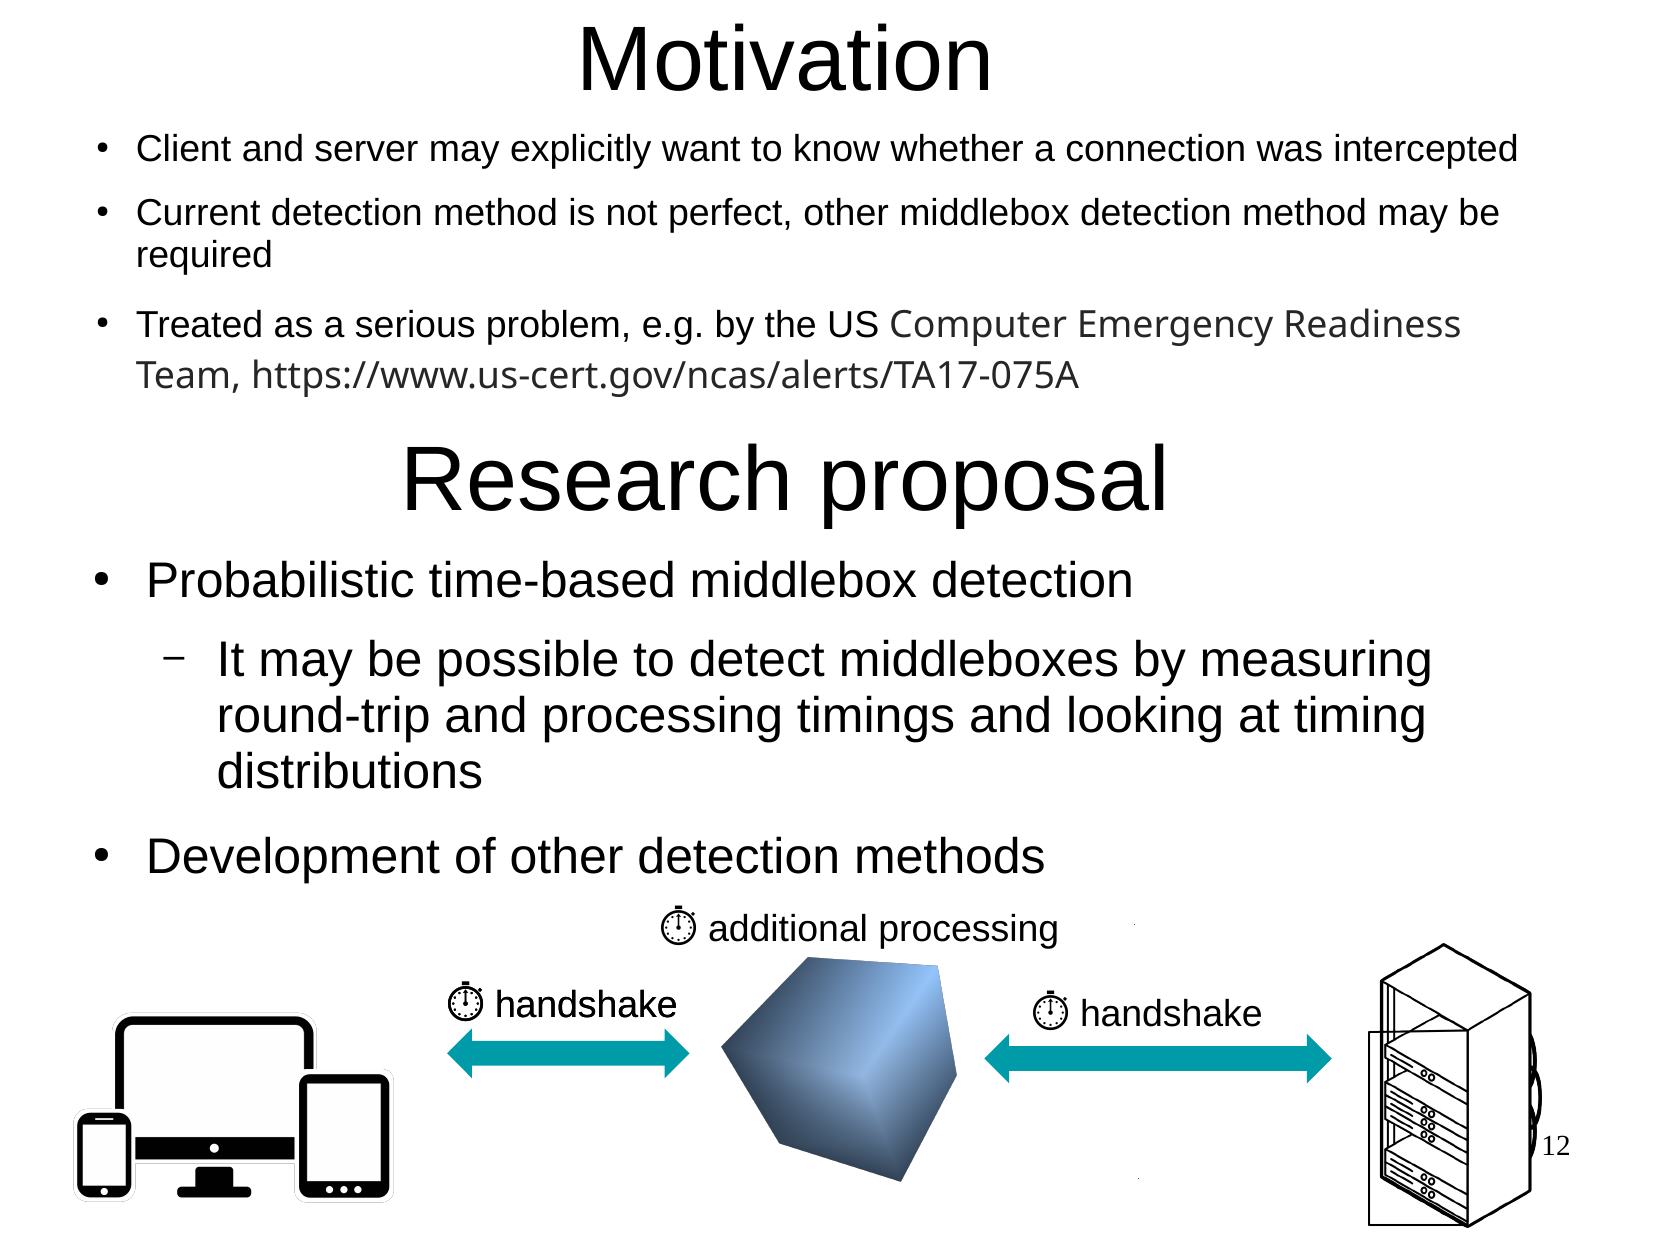

# Motivation
Client and server may explicitly want to know whether a connection was intercepted
Current detection method is not perfect, other middlebox detection method may be required
Treated as a serious problem, e.g. by the US Computer Emergency Readiness Team, https://www.us-cert.gov/ncas/alerts/TA17-075A
Research proposal
Probabilistic time-based middlebox detection
It may be possible to detect middleboxes by measuring round-trip and processing timings and looking at timing distributions
Development of other detection methods
⏱ additional processing
⏱ handshake
⏱ handshake
⏱ handshake
12